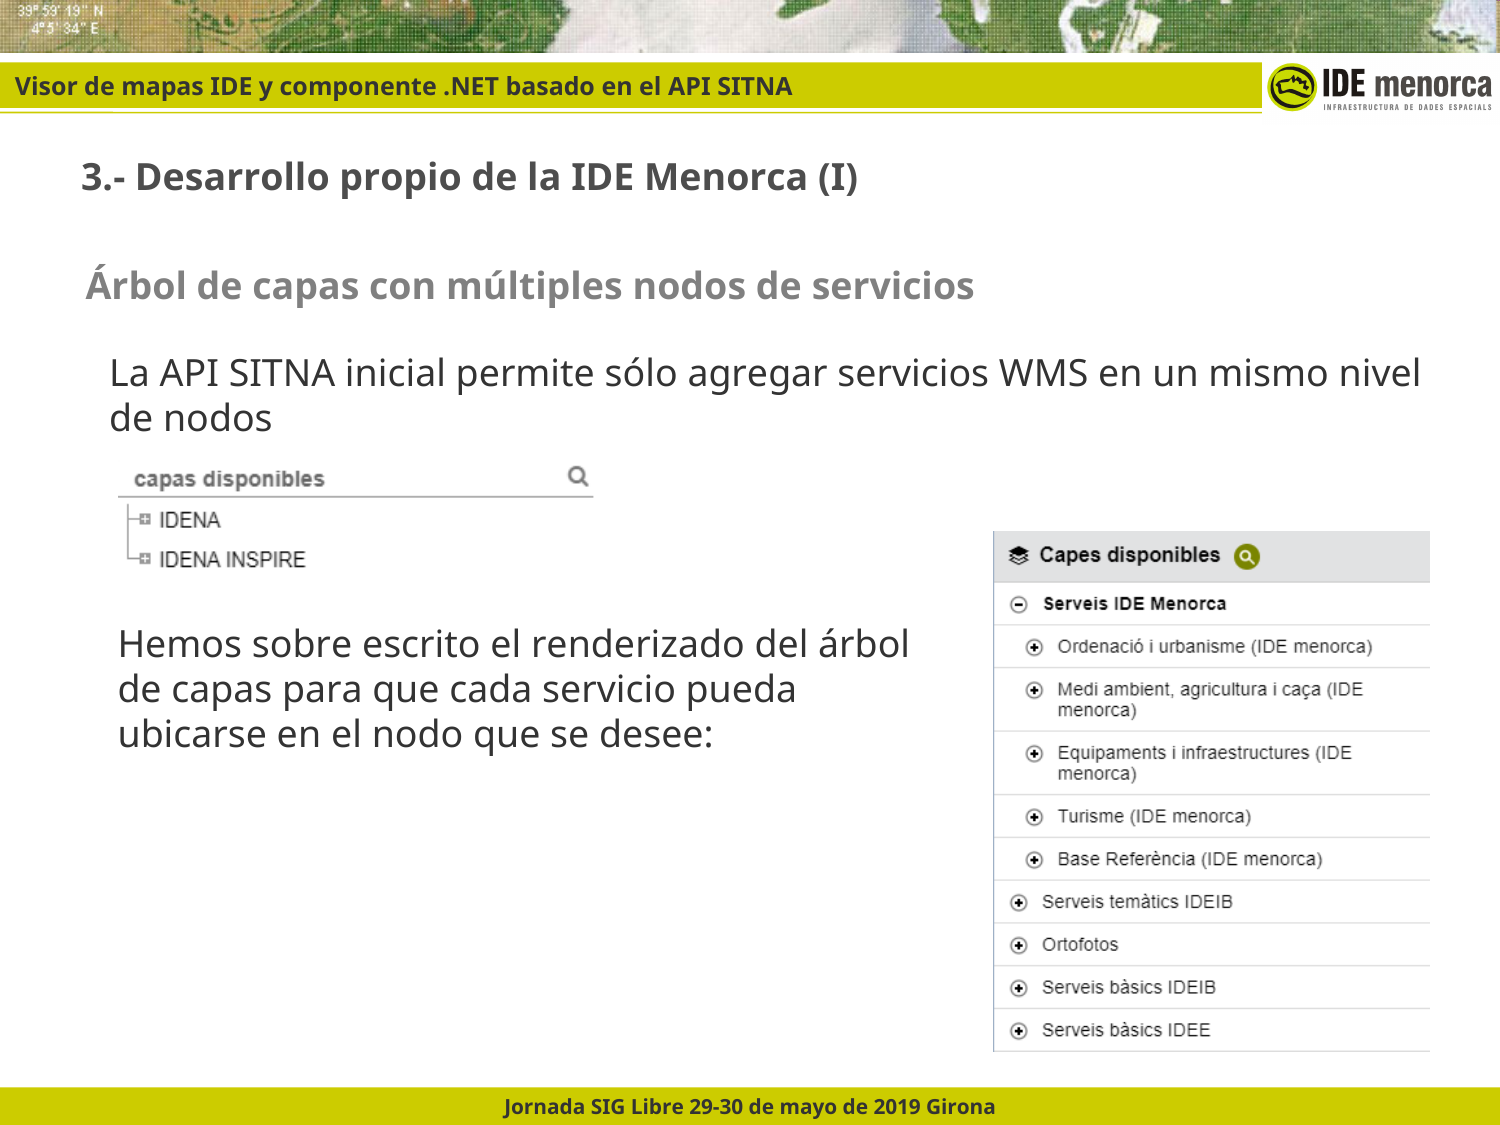

Visor de mapas IDE y componente .NET basado en el API SITNA
3.- Desarrollo propio de la IDE Menorca (I)
Árbol de capas con múltiples nodos de servicios
La API SITNA inicial permite sólo agregar servicios WMS en un mismo nivel de nodos
Hemos sobre escrito el renderizado del árbol de capas para que cada servicio pueda ubicarse en el nodo que se desee:
Jornada SIG Libre 29-30 de mayo de 2019 Girona